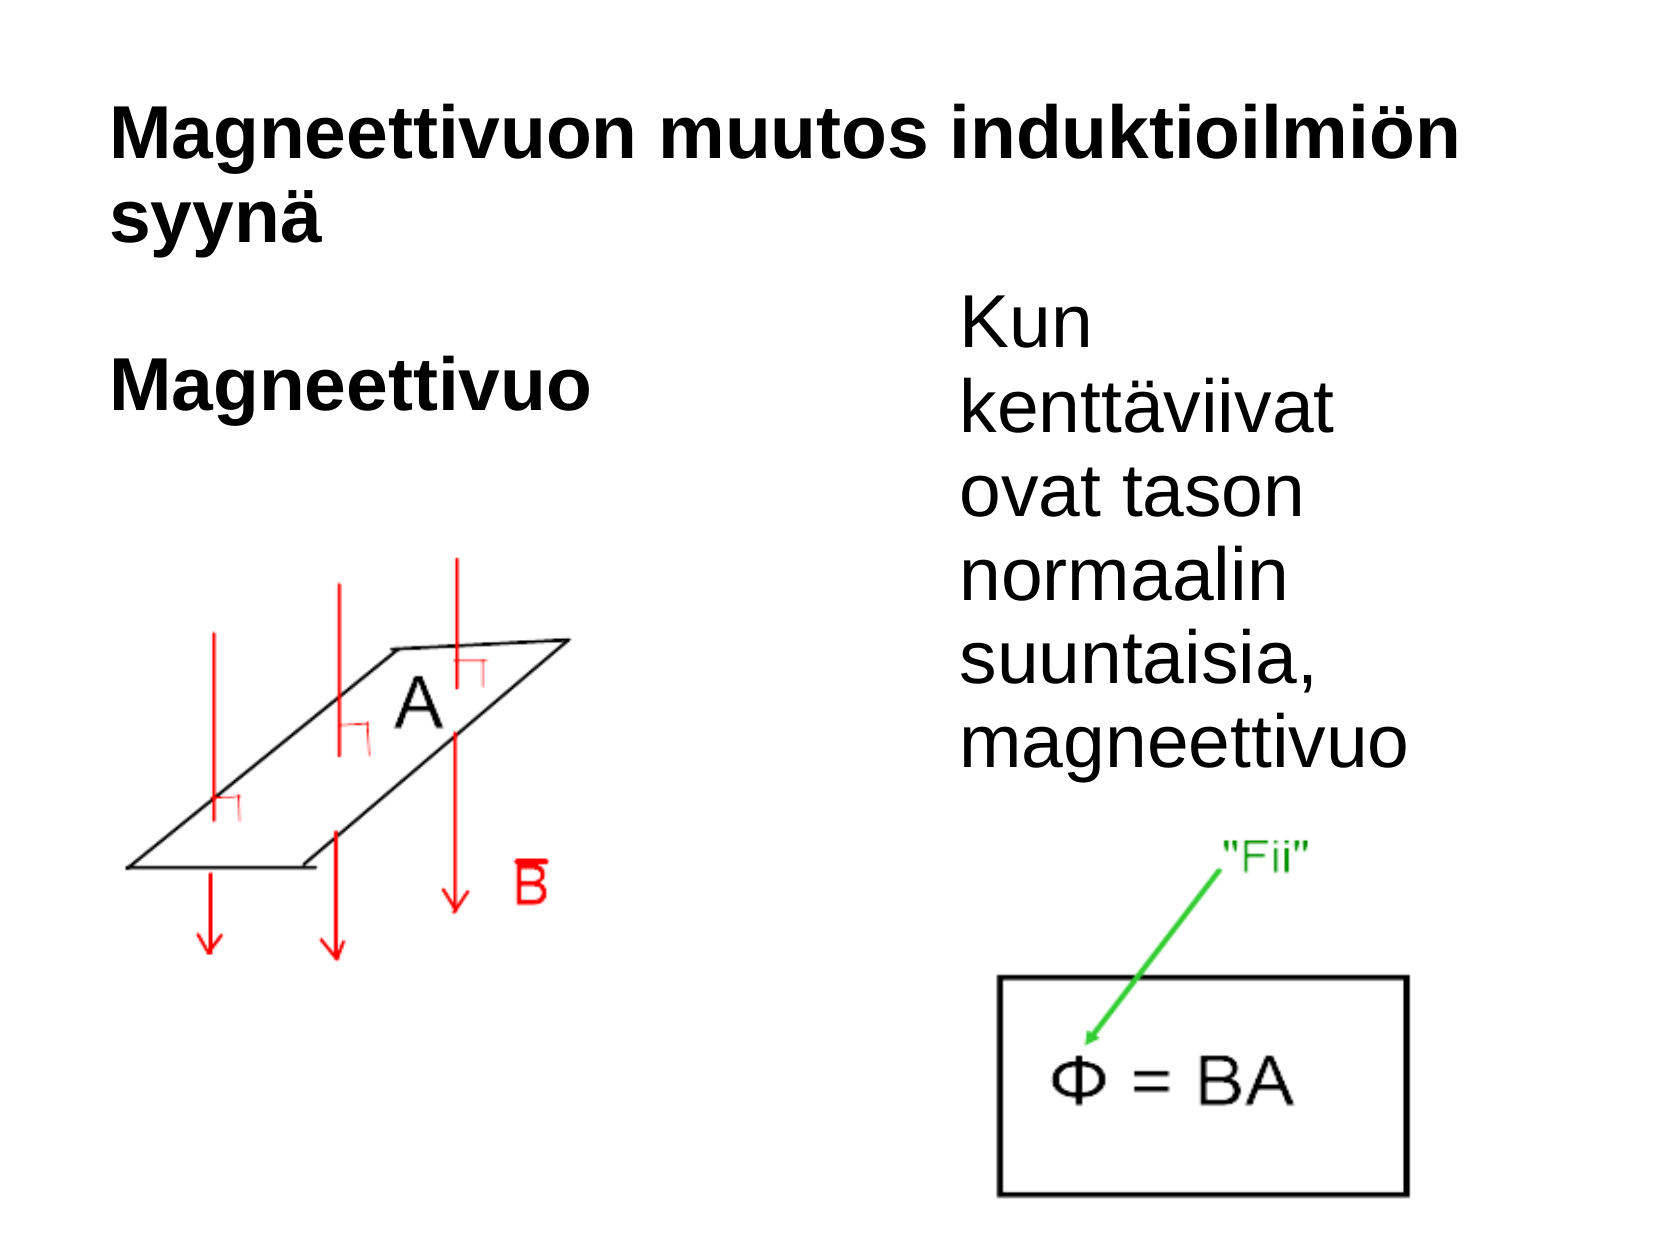

Magneettivuon muutos induktioilmiön syynä
Magneettivuo
Kun kenttäviivat ovat tason normaalin suuntaisia, magneettivuo